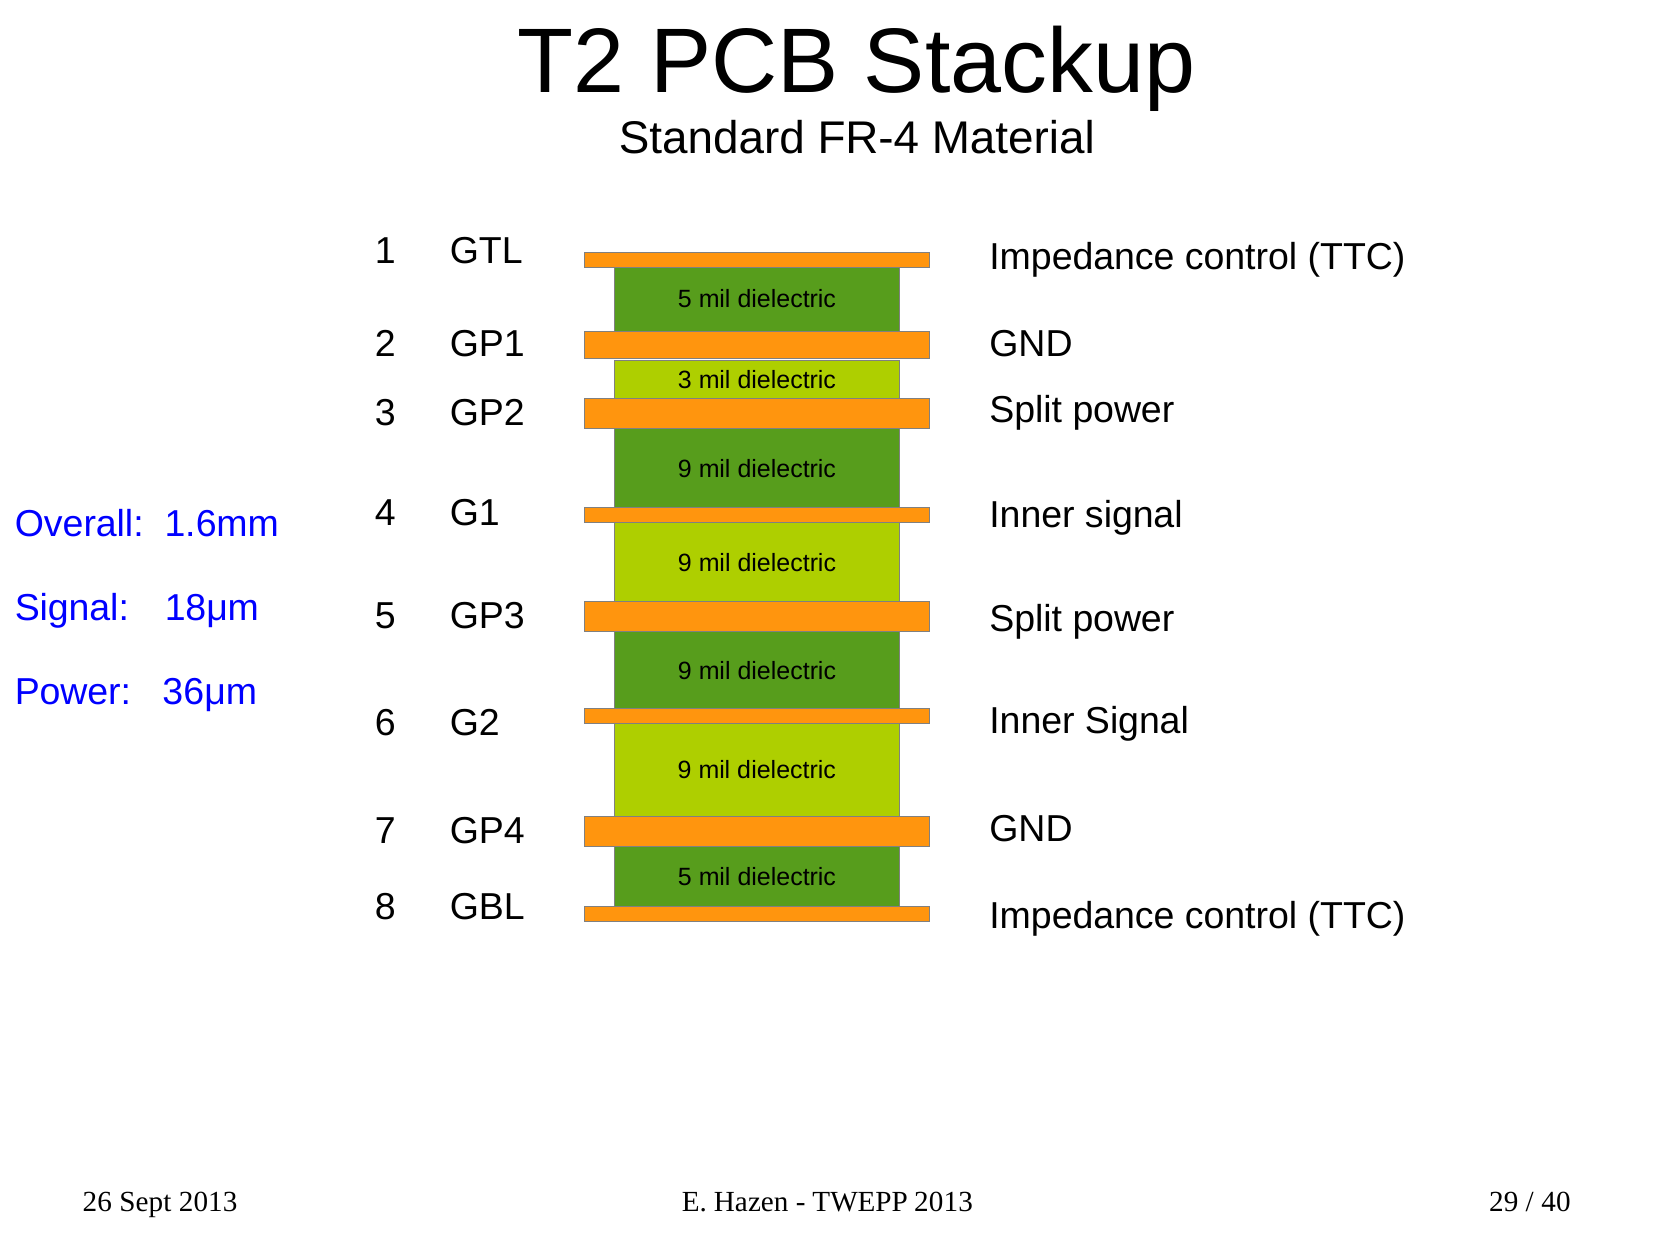

# T2 PCB Stackup Standard FR-4 Material
1	GTL
Impedance control (TTC)
5 mil dielectric
2	GP1
GND
3 mil dielectric
Split power
3	GP2
9 mil dielectric
4	G1
Inner signal
Overall: 1.6mm
Signal:	18μm
Power: 36μm
9 mil dielectric
5	GP3
Split power
9 mil dielectric
Inner Signal
6	G2
9 mil dielectric
GND
7	GP4
5 mil dielectric
8	GBL
Impedance control (TTC)
26 Sept 2013
E. Hazen - TWEPP 2013
29